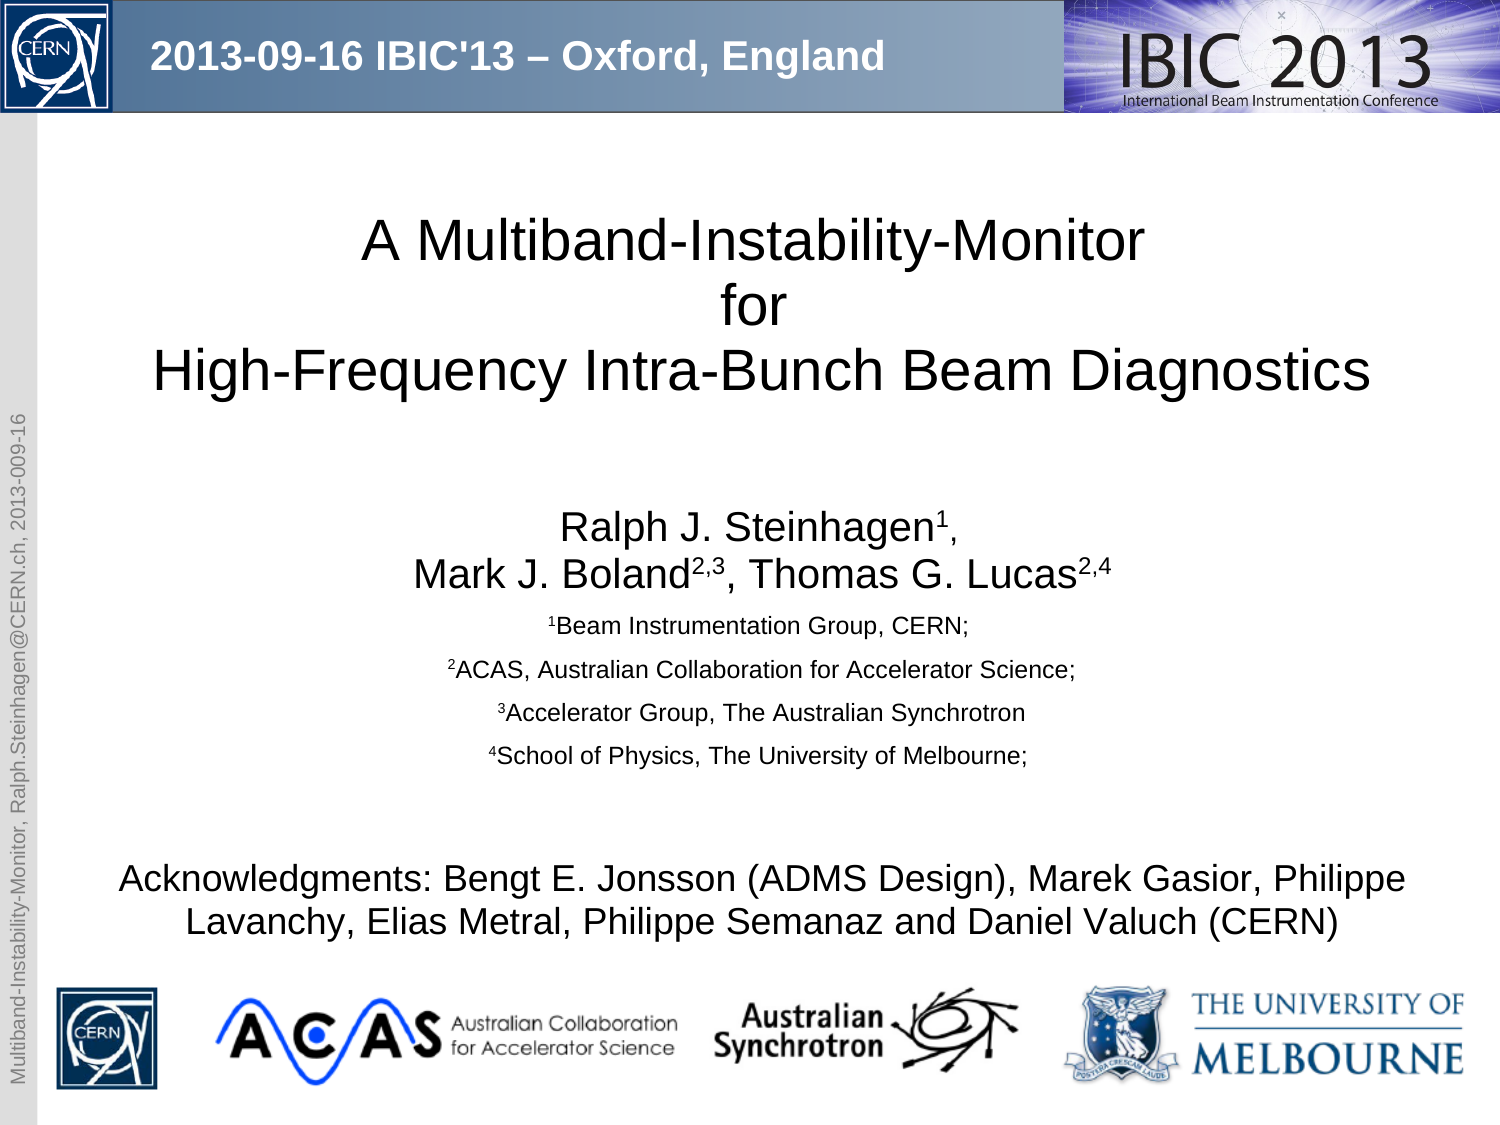

# 2013-09-16 IBIC'13 – Oxford, England
A Multiband-Instability-Monitor
for
High-Frequency Intra-Bunch Beam Diagnostics
Ralph J. Steinhagen1,
Mark J. Boland2,3, Thomas G. Lucas2,4
1Beam Instrumentation Group, CERN;
2ACAS, Australian Collaboration for Accelerator Science;
3Accelerator Group, The Australian Synchrotron
4School of Physics, The University of Melbourne;
Acknowledgments: Bengt E. Jonsson (ADMS Design), Marek Gasior, Philippe Lavanchy, Elias Metral, Philippe Semanaz and Daniel Valuch (CERN)